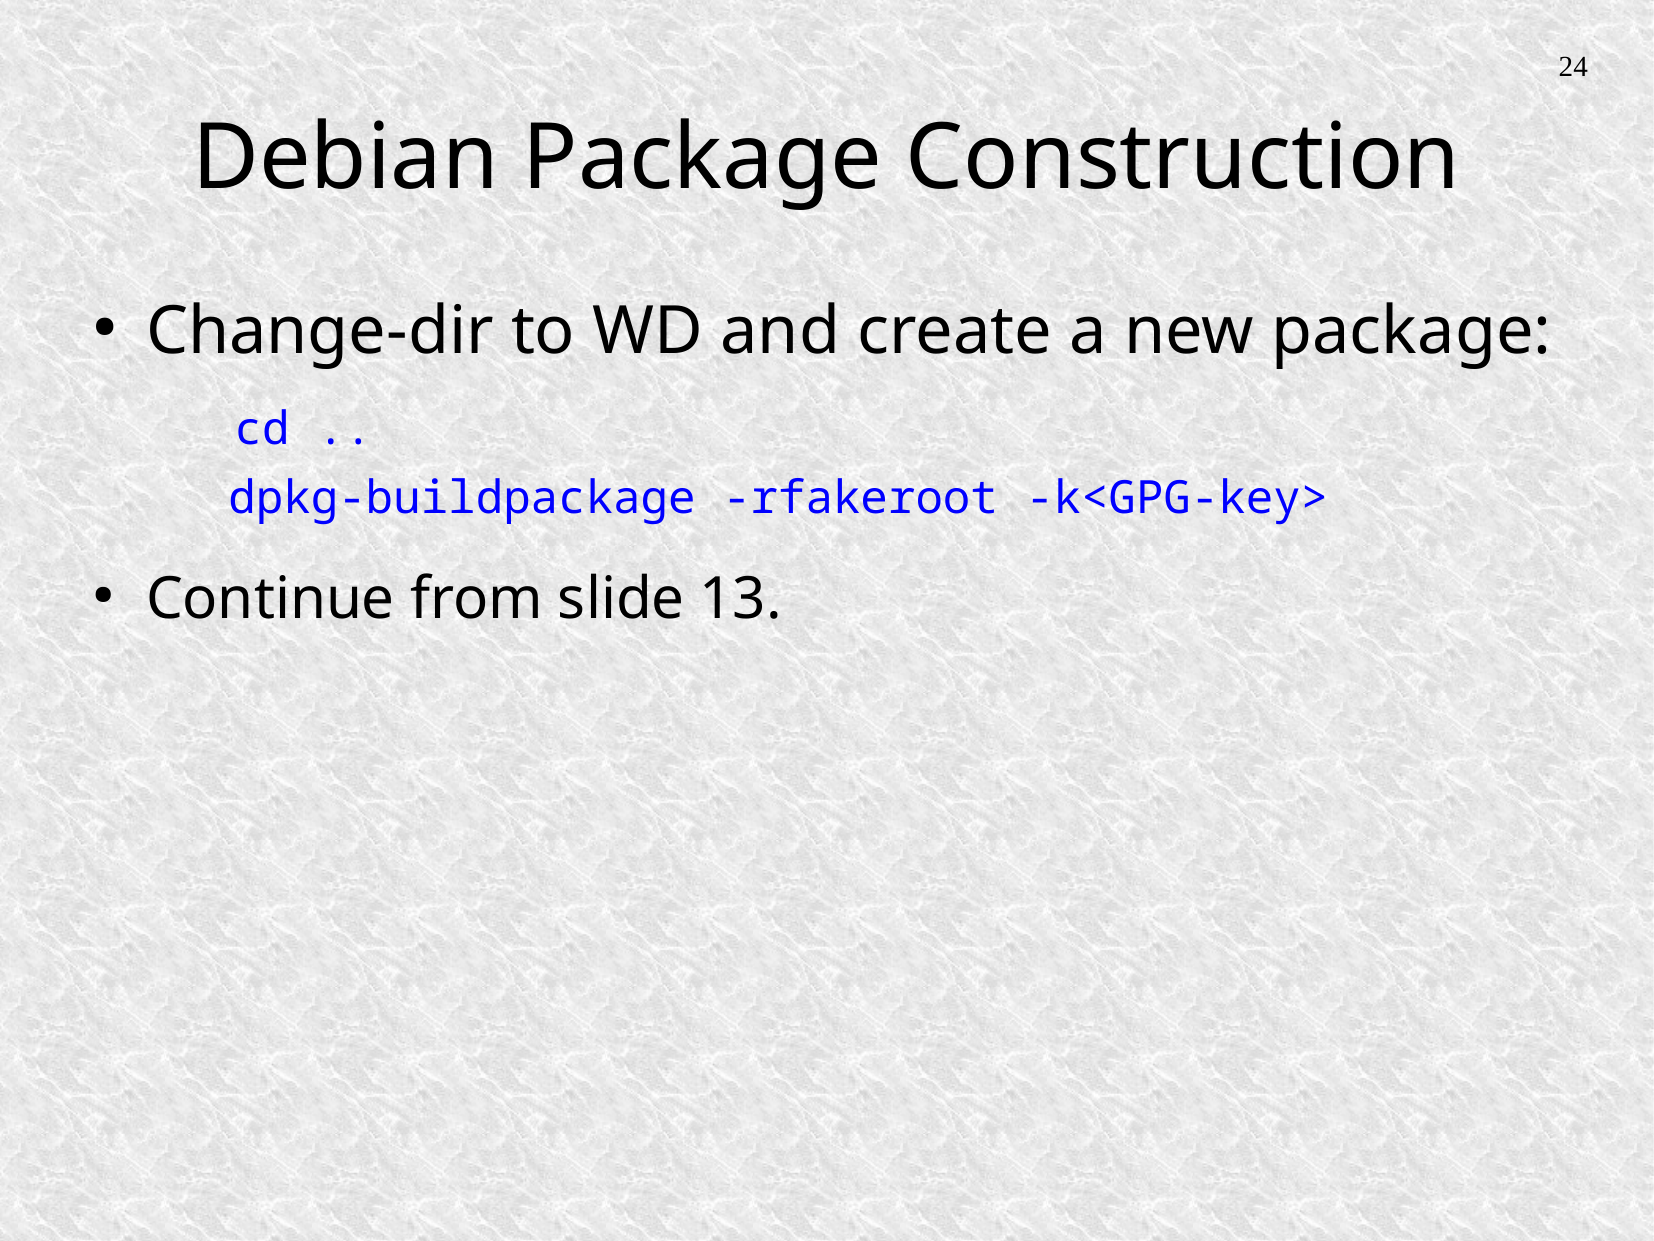

24
# Debian Package Construction
Change-dir to WD and create a new package:
			cd ..
 dpkg-buildpackage -rfakeroot -k<GPG-key>
Continue from slide 13.